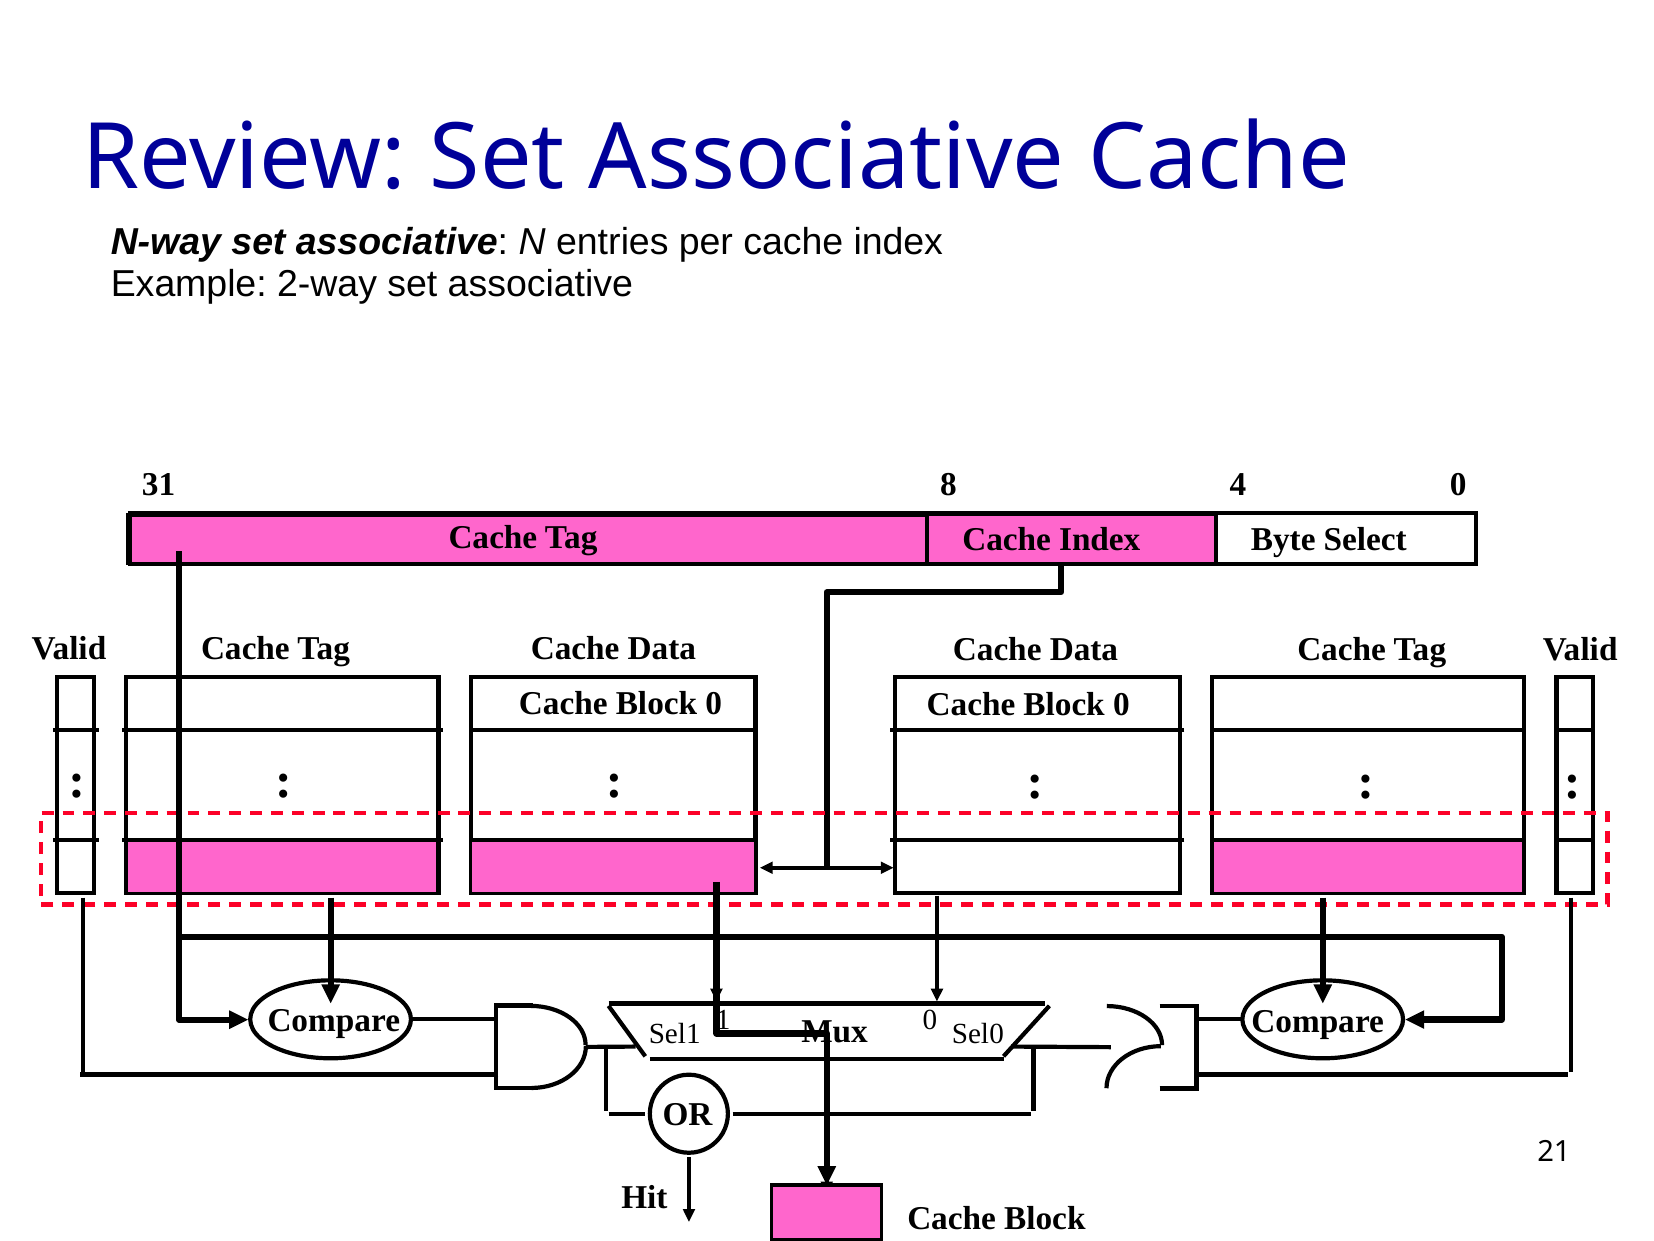

# Review: Set Associative Cache
N-way set associative: N entries per cache index
Example: 2-way set associative
31
8
4
0
Cache Tag
Cache Index
Byte Select
Valid
Cache Tag
Cache Data
Cache Block 0
:
:
:
Cache Data
Cache Tag
Valid
Cache Block 0
:
:
:
1
0
Mux
Sel1
Sel0
OR
Hit
Compare
Compare
21
Cache Block